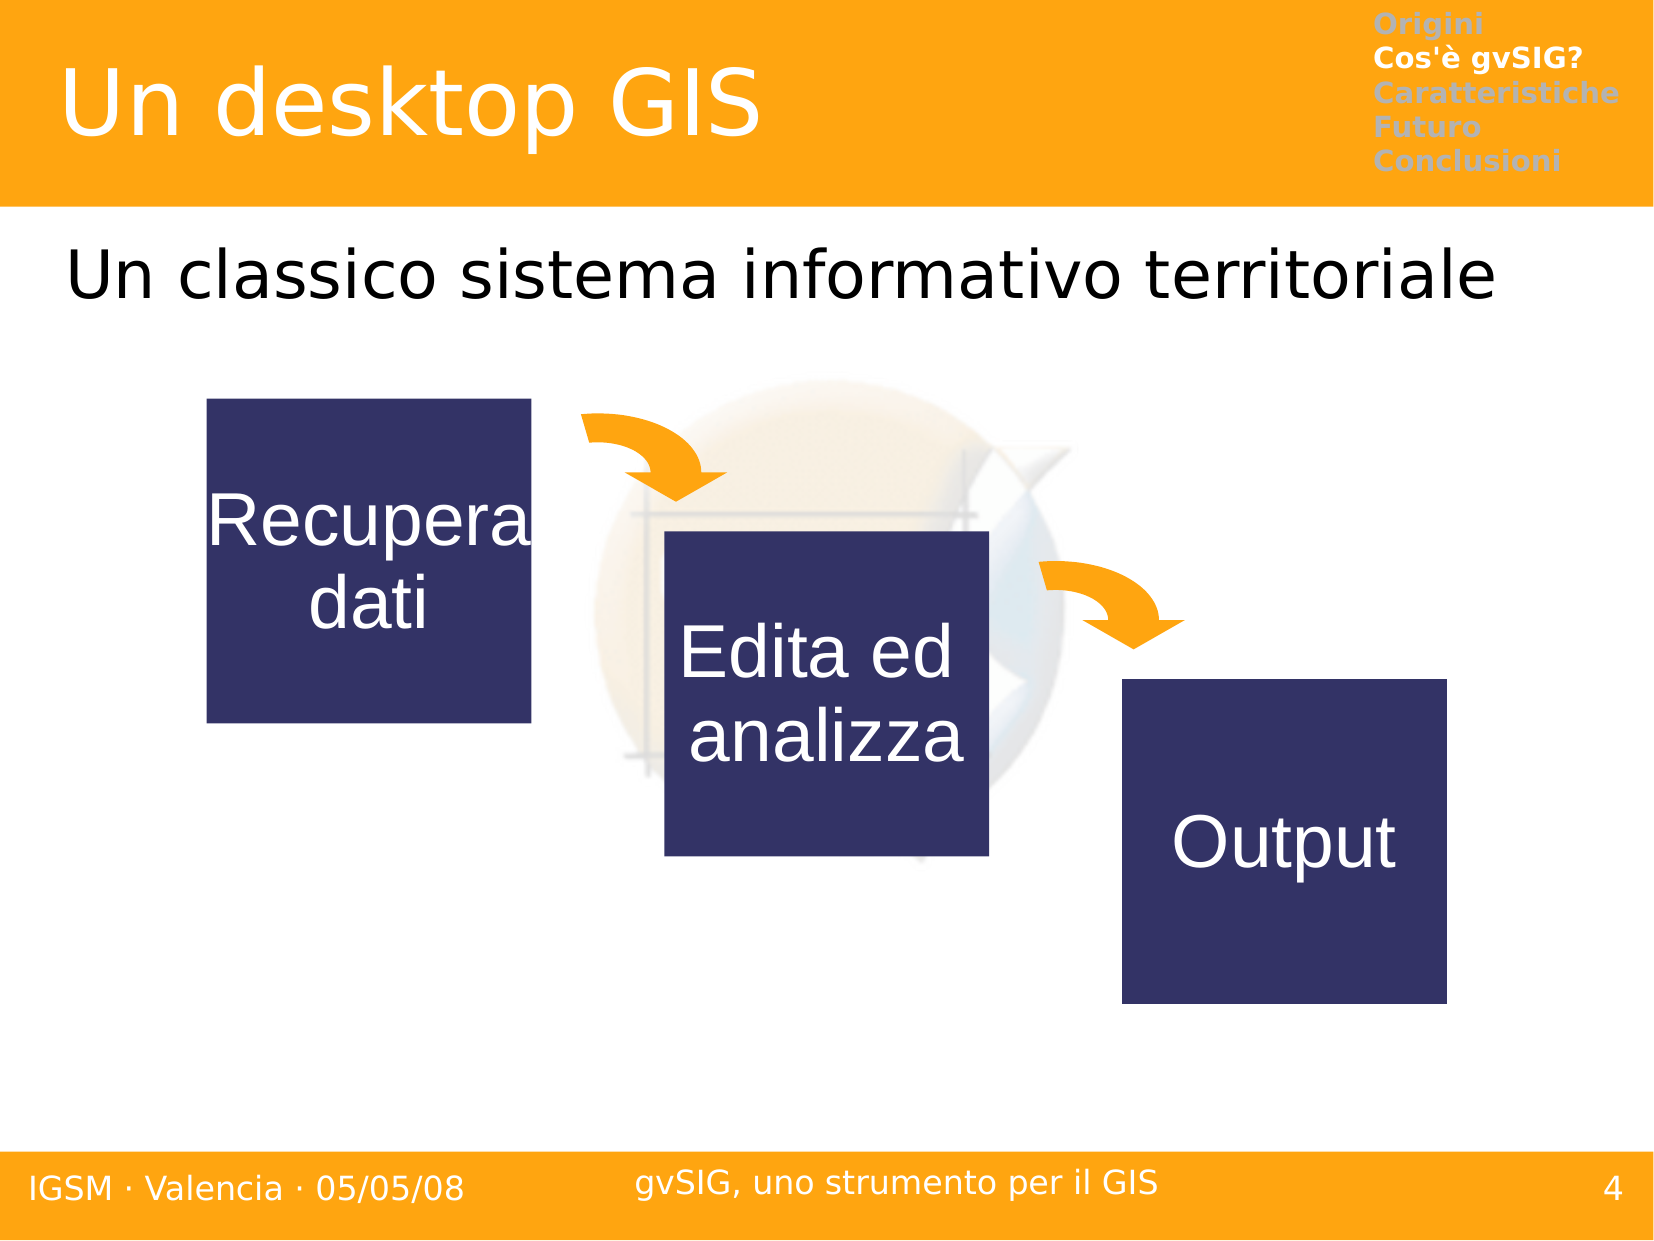

Origini
Cos'è gvSIG?
Caratteristiche
Futuro
Conclusioni
# Un desktop GIS
Un classico sistema informativo territoriale
Recupera
dati
Edita ed
analizza
Output
gvSIG, uno strumento per il GIS
IGSM · Valencia · 05/05/08
4